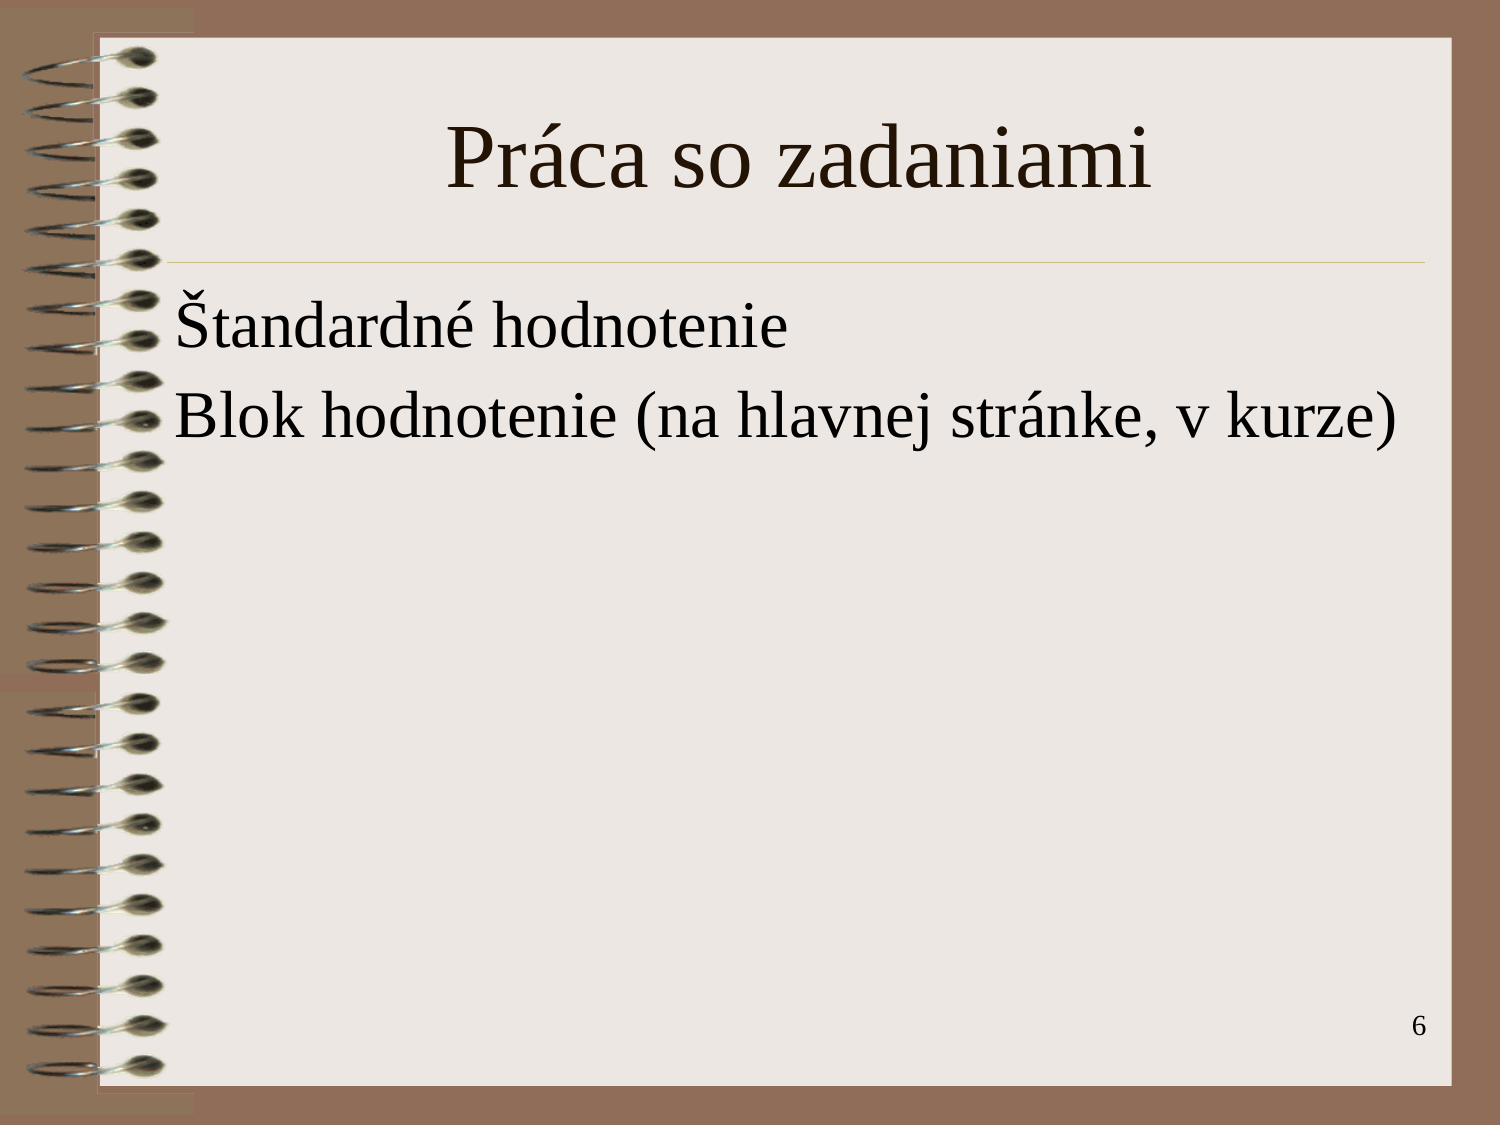

# Práca so zadaniami
Štandardné hodnotenie
Blok hodnotenie (na hlavnej stránke, v kurze)
6